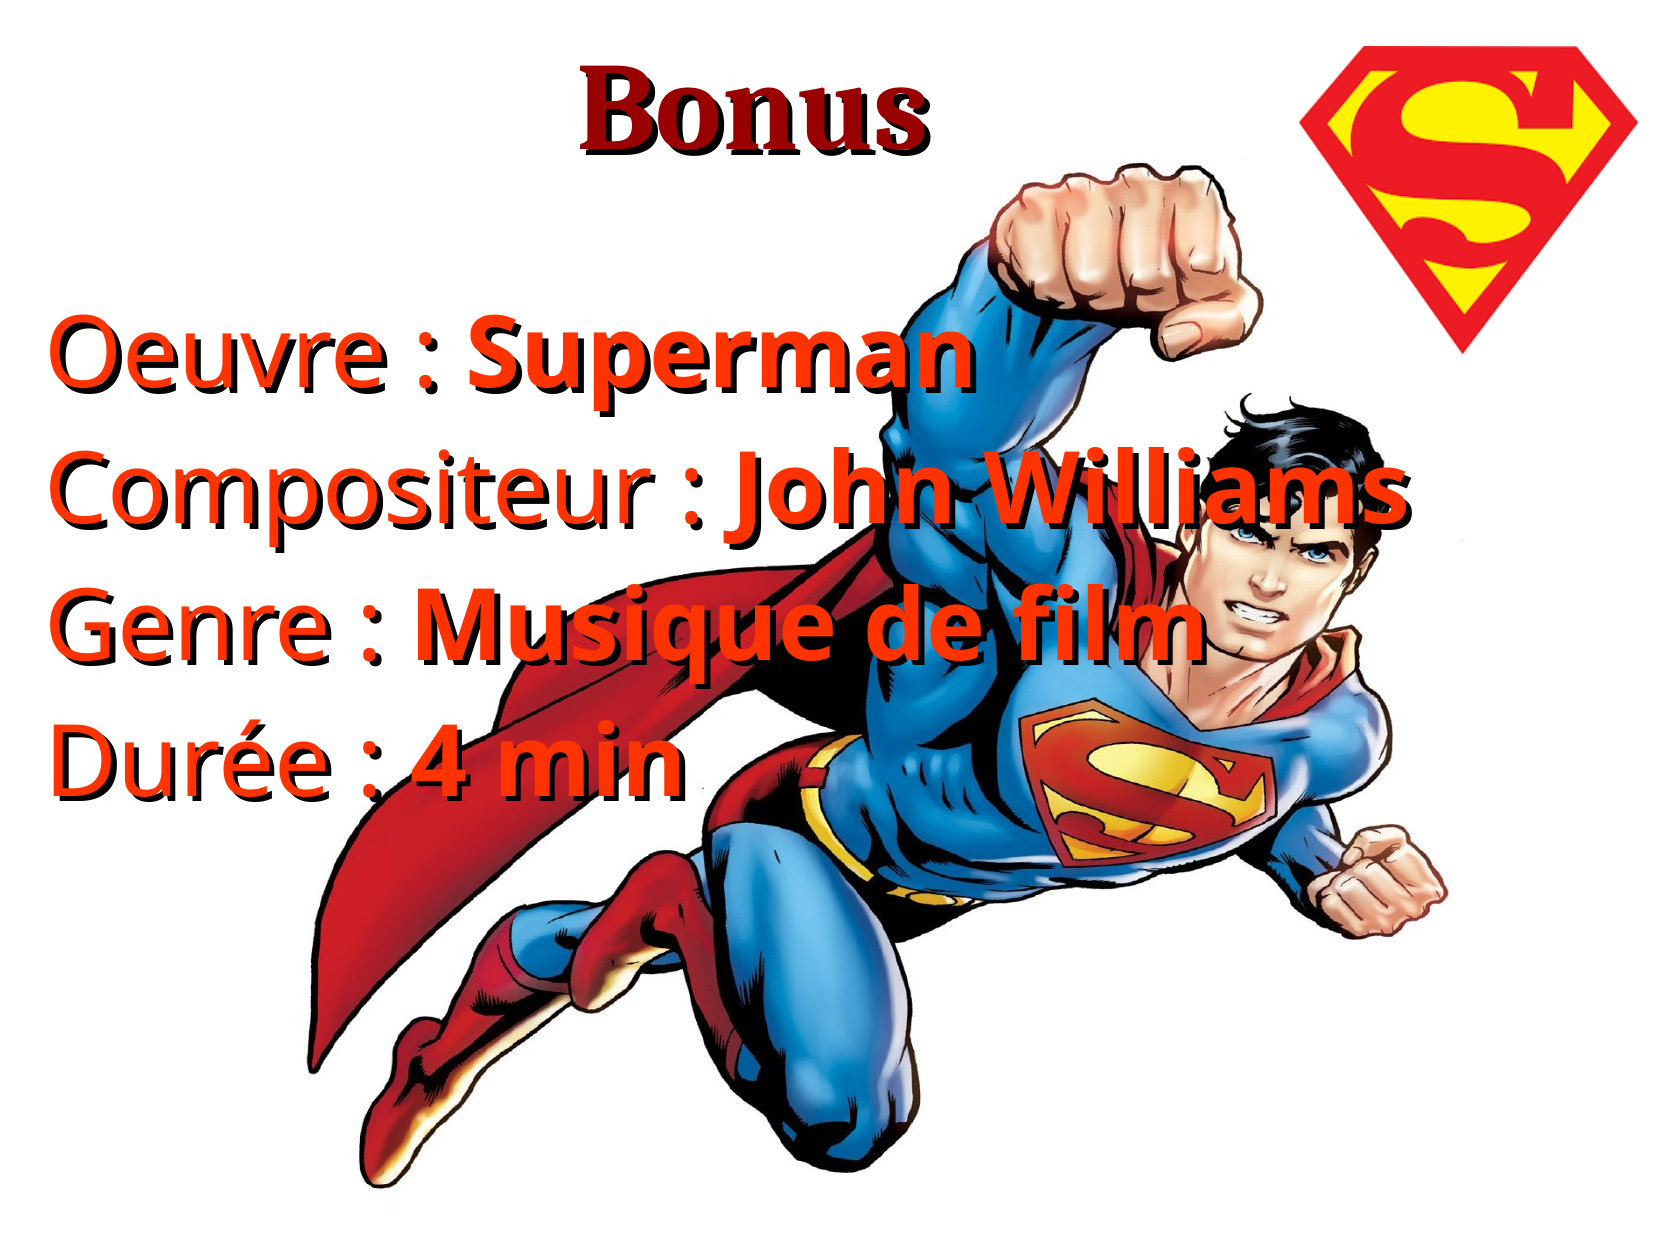

Bonus
Oeuvre : Superman
Compositeur : John Williams
Genre : Musique de film
Durée : 4 min